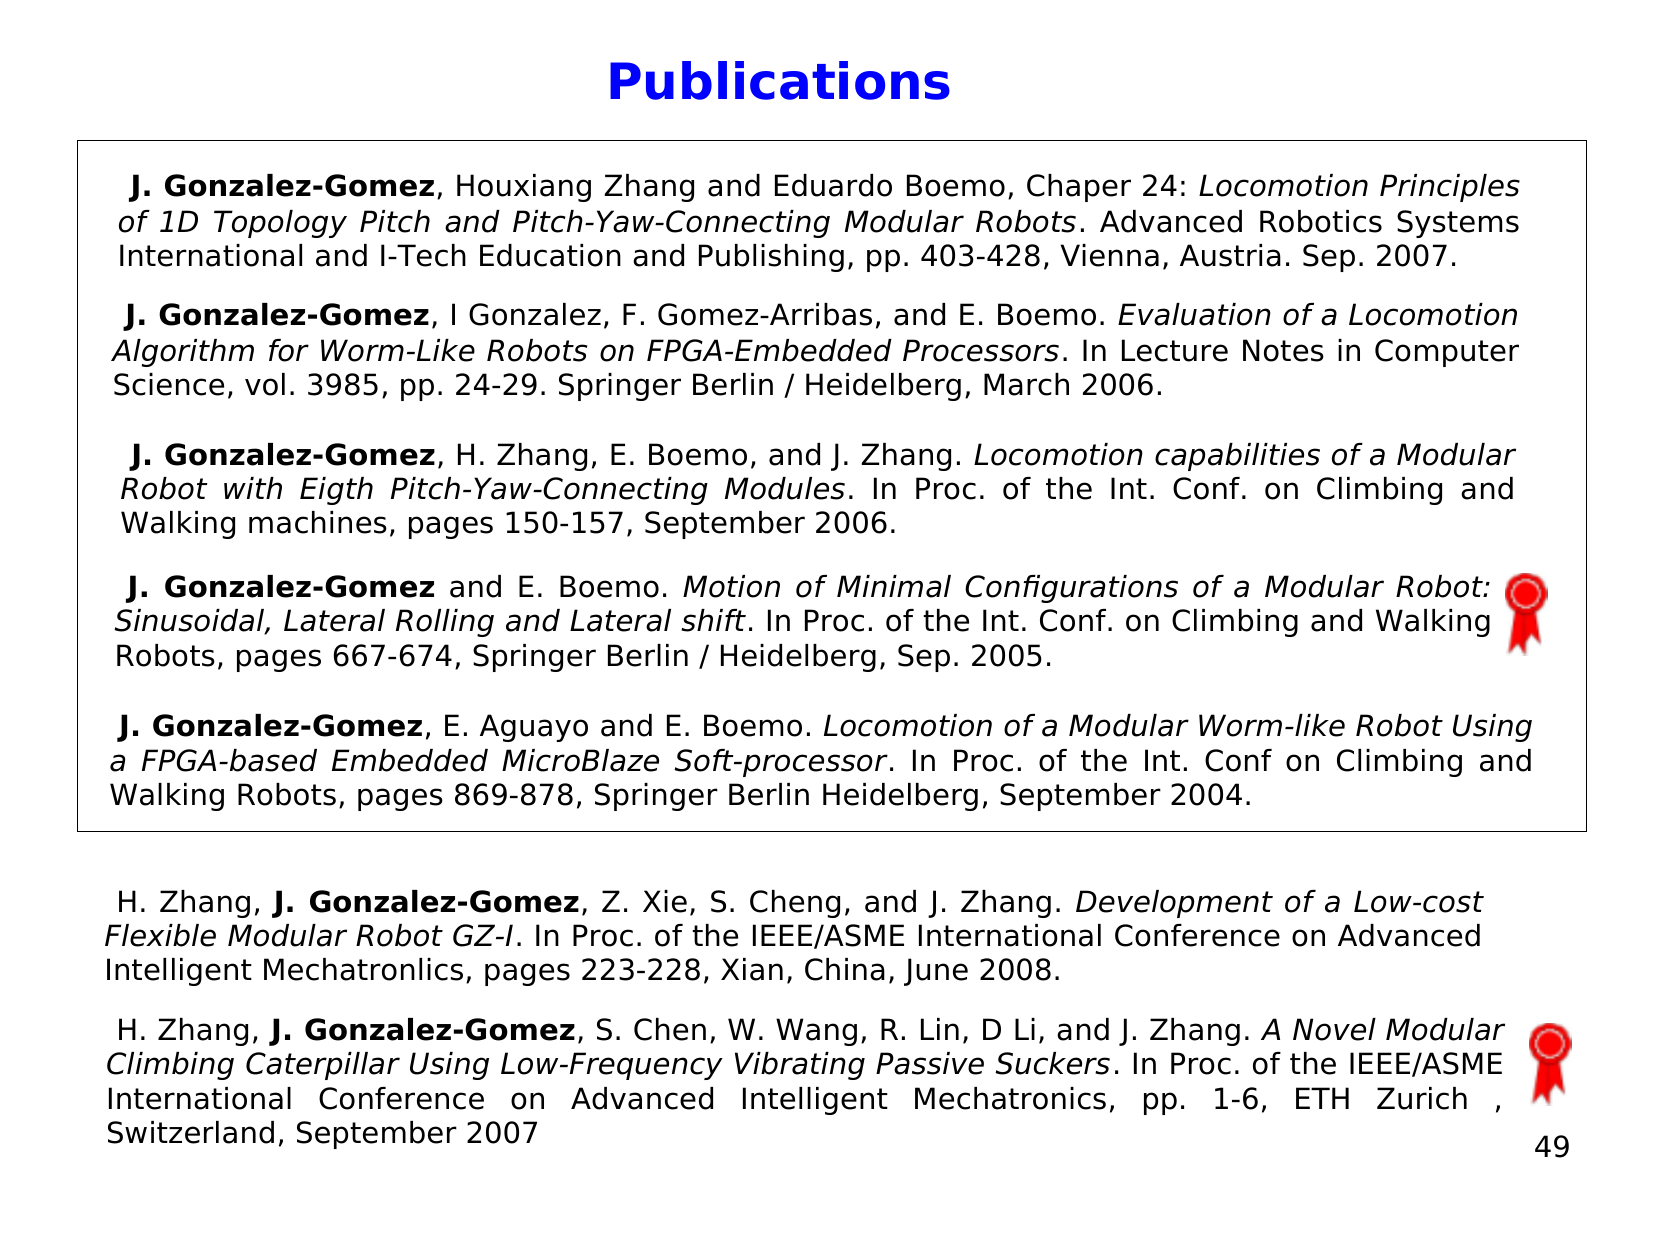

Publications
 J. Gonzalez-Gomez, Houxiang Zhang and Eduardo Boemo, Chaper 24: Locomotion Principles of 1D Topology Pitch and Pitch-Yaw-Connecting Modular Robots. Advanced Robotics Systems International and I-Tech Education and Publishing, pp. 403-428, Vienna, Austria. Sep. 2007.
 J. Gonzalez-Gomez, I Gonzalez, F. Gomez-Arribas, and E. Boemo. Evaluation of a Locomotion Algorithm for Worm-Like Robots on FPGA-Embedded Processors. In Lecture Notes in Computer Science, vol. 3985, pp. 24-29. Springer Berlin / Heidelberg, March 2006.
 J. Gonzalez-Gomez, H. Zhang, E. Boemo, and J. Zhang. Locomotion capabilities of a Modular Robot with Eigth Pitch-Yaw-Connecting Modules. In Proc. of the Int. Conf. on Climbing and Walking machines, pages 150-157, September 2006.
 J. Gonzalez-Gomez and E. Boemo. Motion of Minimal Configurations of a Modular Robot: Sinusoidal, Lateral Rolling and Lateral shift. In Proc. of the Int. Conf. on Climbing and Walking Robots, pages 667-674, Springer Berlin / Heidelberg, Sep. 2005.
 J. Gonzalez-Gomez, E. Aguayo and E. Boemo. Locomotion of a Modular Worm-like Robot Using a FPGA-based Embedded MicroBlaze Soft-processor. In Proc. of the Int. Conf on Climbing and Walking Robots, pages 869-878, Springer Berlin Heidelberg, September 2004.
 H. Zhang, J. Gonzalez-Gomez, Z. Xie, S. Cheng, and J. Zhang. Development of a Low-cost Flexible Modular Robot GZ-I. In Proc. of the IEEE/ASME International Conference on Advanced Intelligent Mechatronlics, pages 223-228, Xian, China, June 2008.
 H. Zhang, J. Gonzalez-Gomez, S. Chen, W. Wang, R. Lin, D Li, and J. Zhang. A Novel Modular Climbing Caterpillar Using Low-Frequency Vibrating Passive Suckers. In Proc. of the IEEE/ASME International Conference on Advanced Intelligent Mechatronics, pp. 1-6, ETH Zurich , Switzerland, September 2007
49